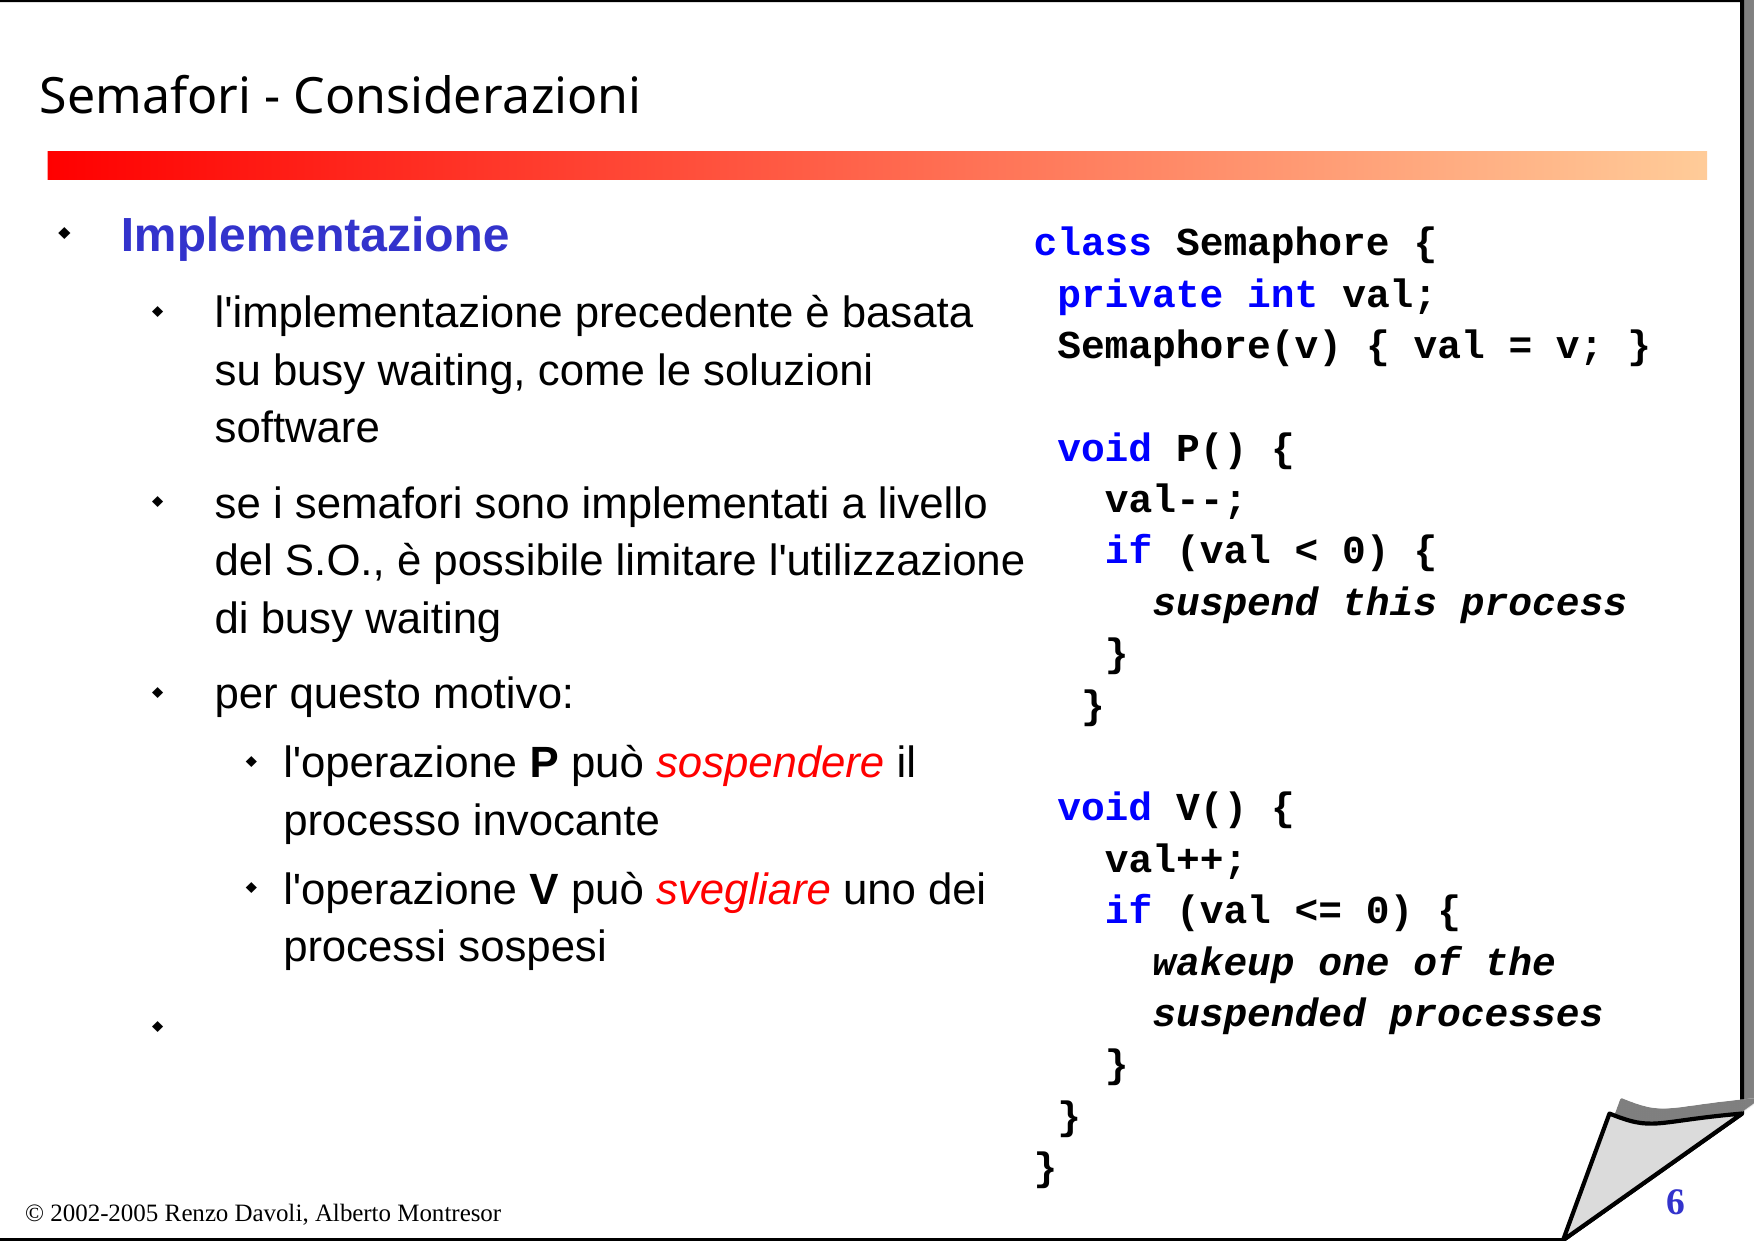

# Semafori - Considerazioni
Implementazione
l'implementazione precedente è basata
su busy waiting, come le soluzioni software
se i semafori sono implementati a livello del S.O., è possibile limitare l'utilizzazione di busy waiting
per questo motivo:
l'operazione P può sospendere il processo invocante
l'operazione V può svegliare uno dei
processi sospesi
class Semaphore {
 private int val;
 Semaphore(v) { val = v; }
 void P() {
 val--;
 if (val < 0) {
 suspend this process
 }
 }
 void V() {
 val++;
 if (val <= 0) {
 wakeup one of the
 suspended processes
 }
 }
}